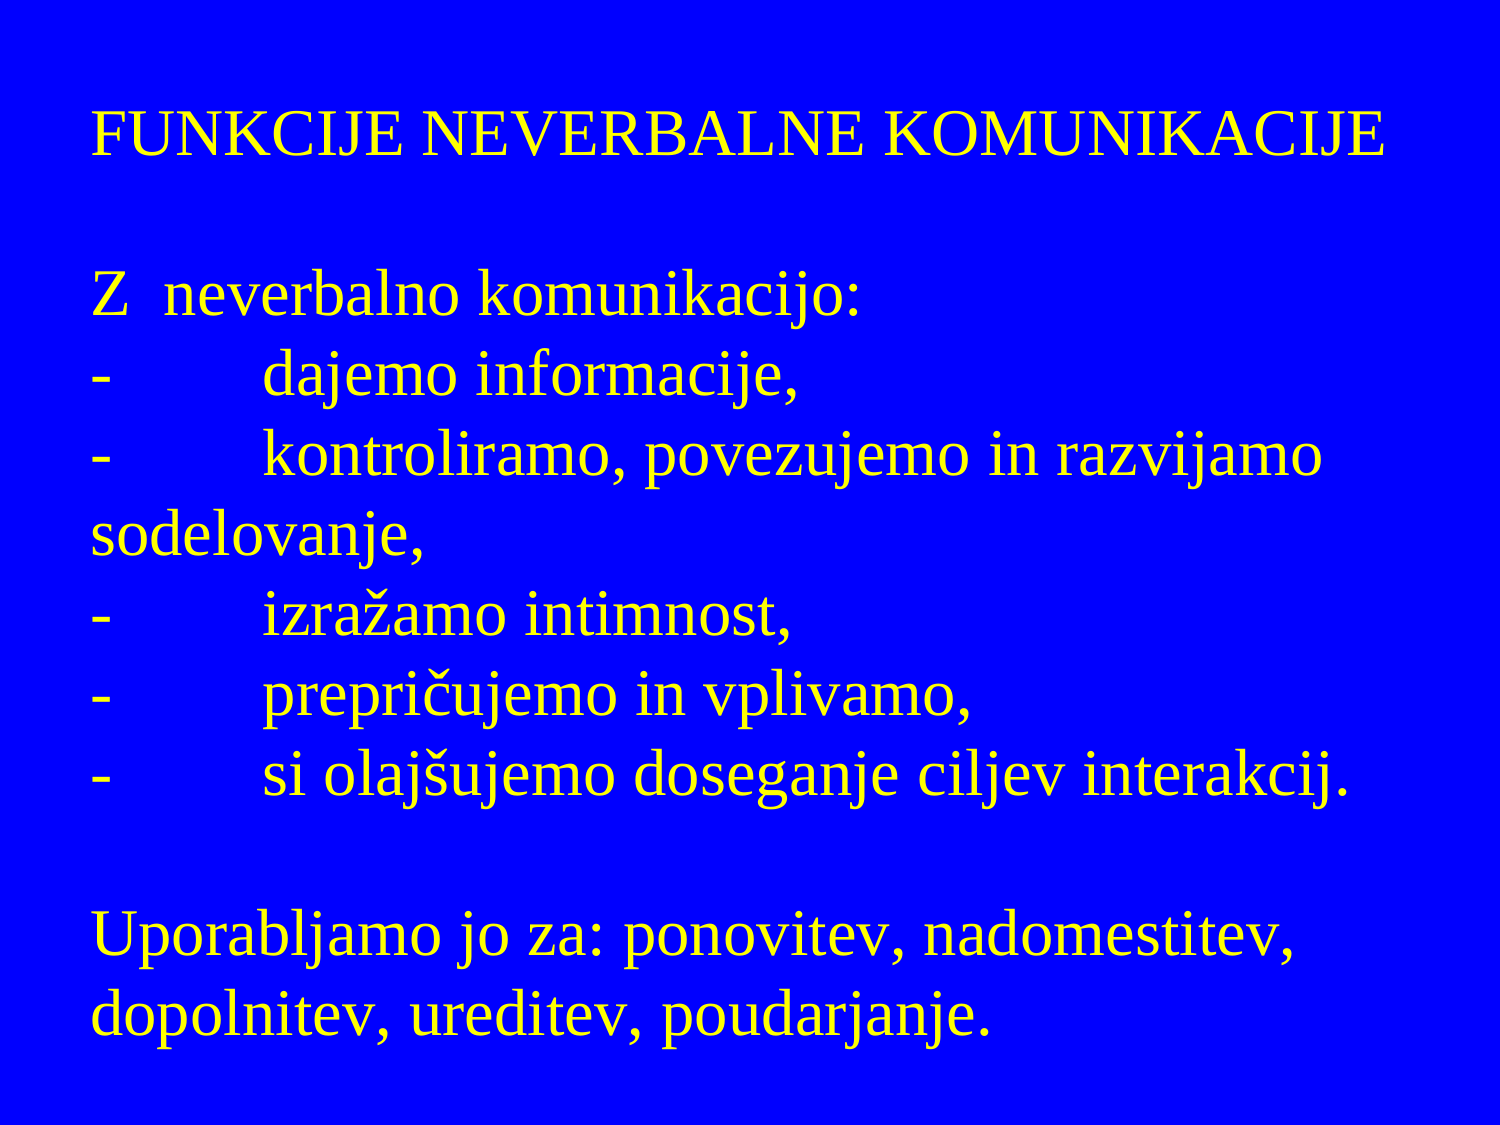

# FUNKCIJE NEVERBALNE KOMUNIKACIJE Z neverbalno komunikacijo: -         dajemo informacije, -         kontroliramo, povezujemo in razvijamo sodelovanje, -         izražamo intimnost, -         prepričujemo in vplivamo, -         si olajšujemo doseganje ciljev interakcij.   Uporabljamo jo za: ponovitev, nadomestitev, dopolnitev, ureditev, poudarjanje.